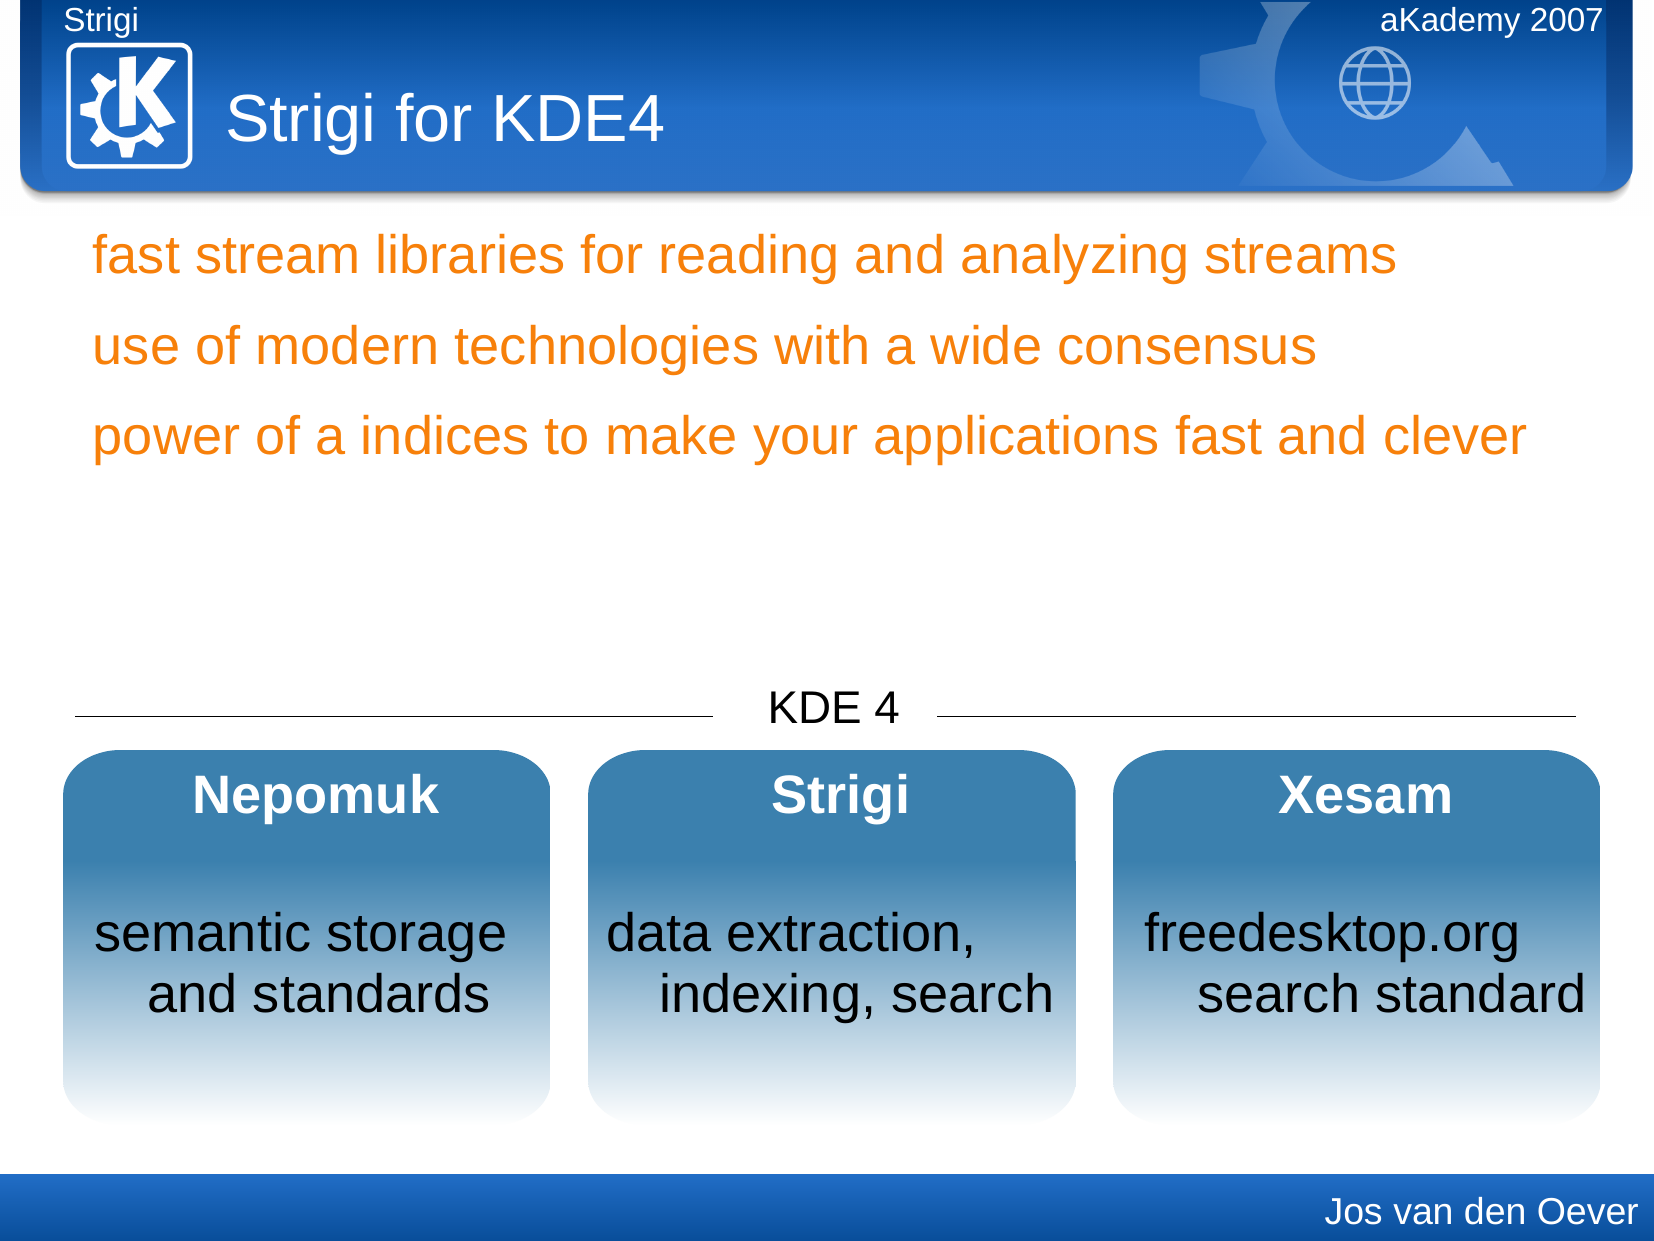

# Strigi for KDE4
fast stream libraries for reading and analyzing streams
use of modern technologies with a wide consensus
power of a indices to make your applications fast and clever
KDE 4
Nepomuk
Strigi
Xesam
semantic storage and standards
data extraction, indexing, search
freedesktop.org search standard